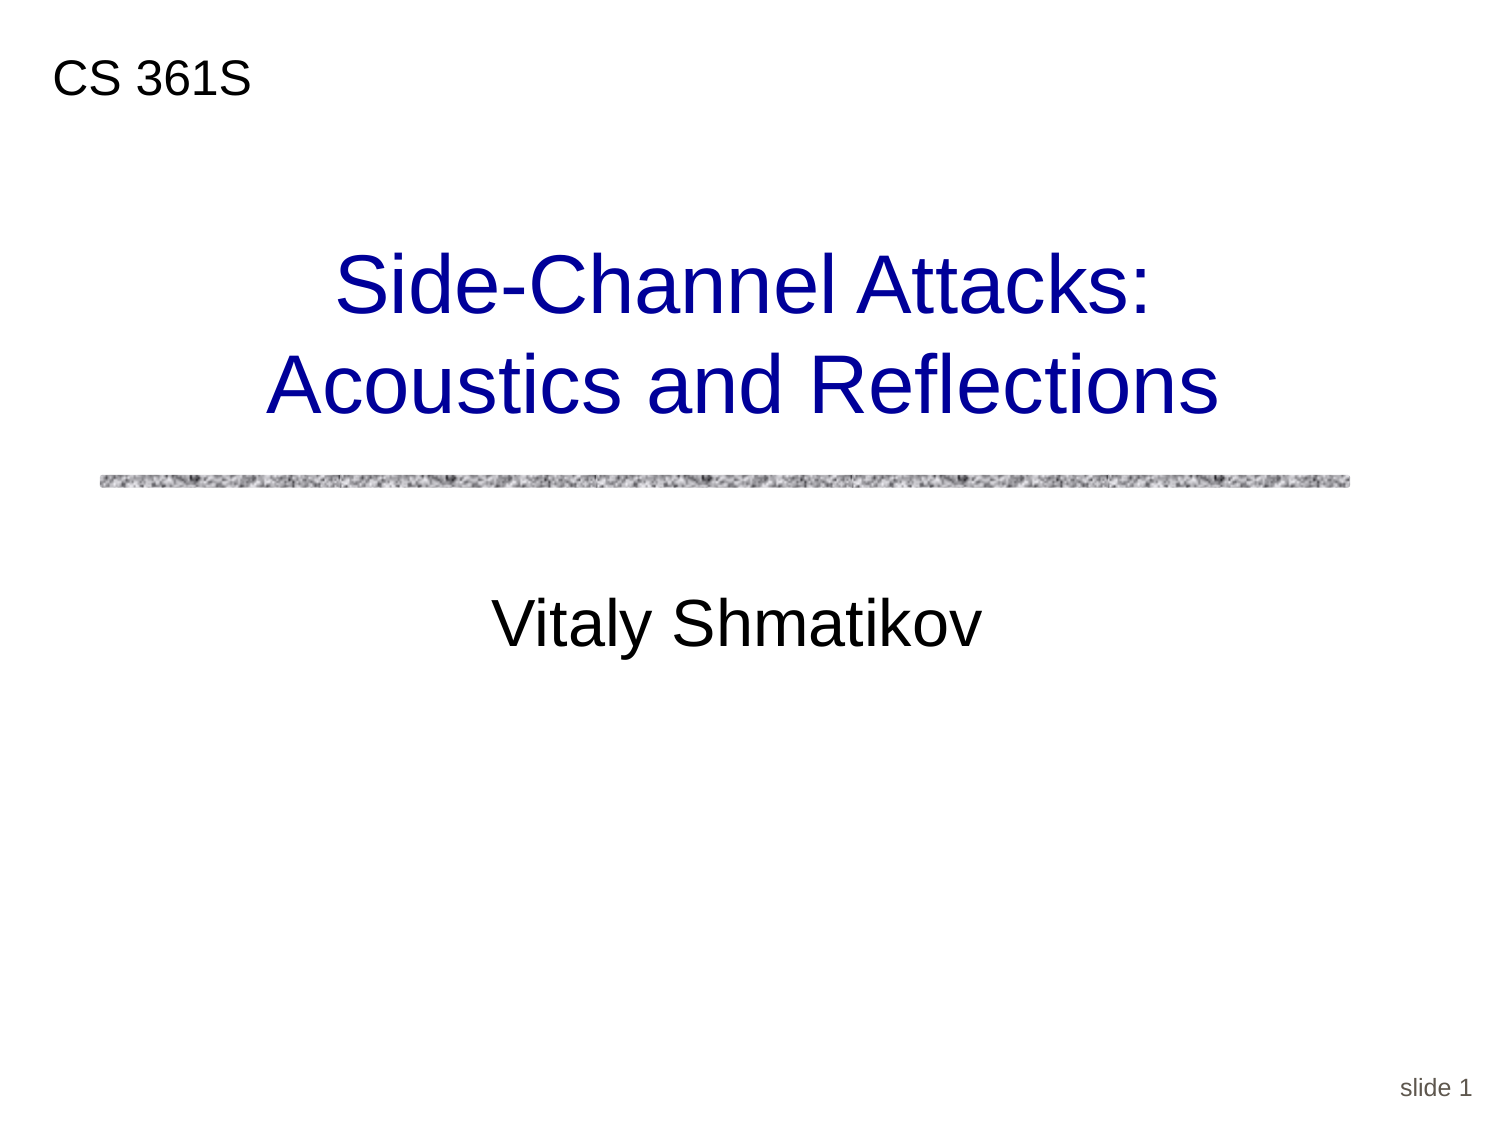

CS 361S
Side-Channel Attacks:
Acoustics and Reflections
# Vitaly Shmatikov
slide